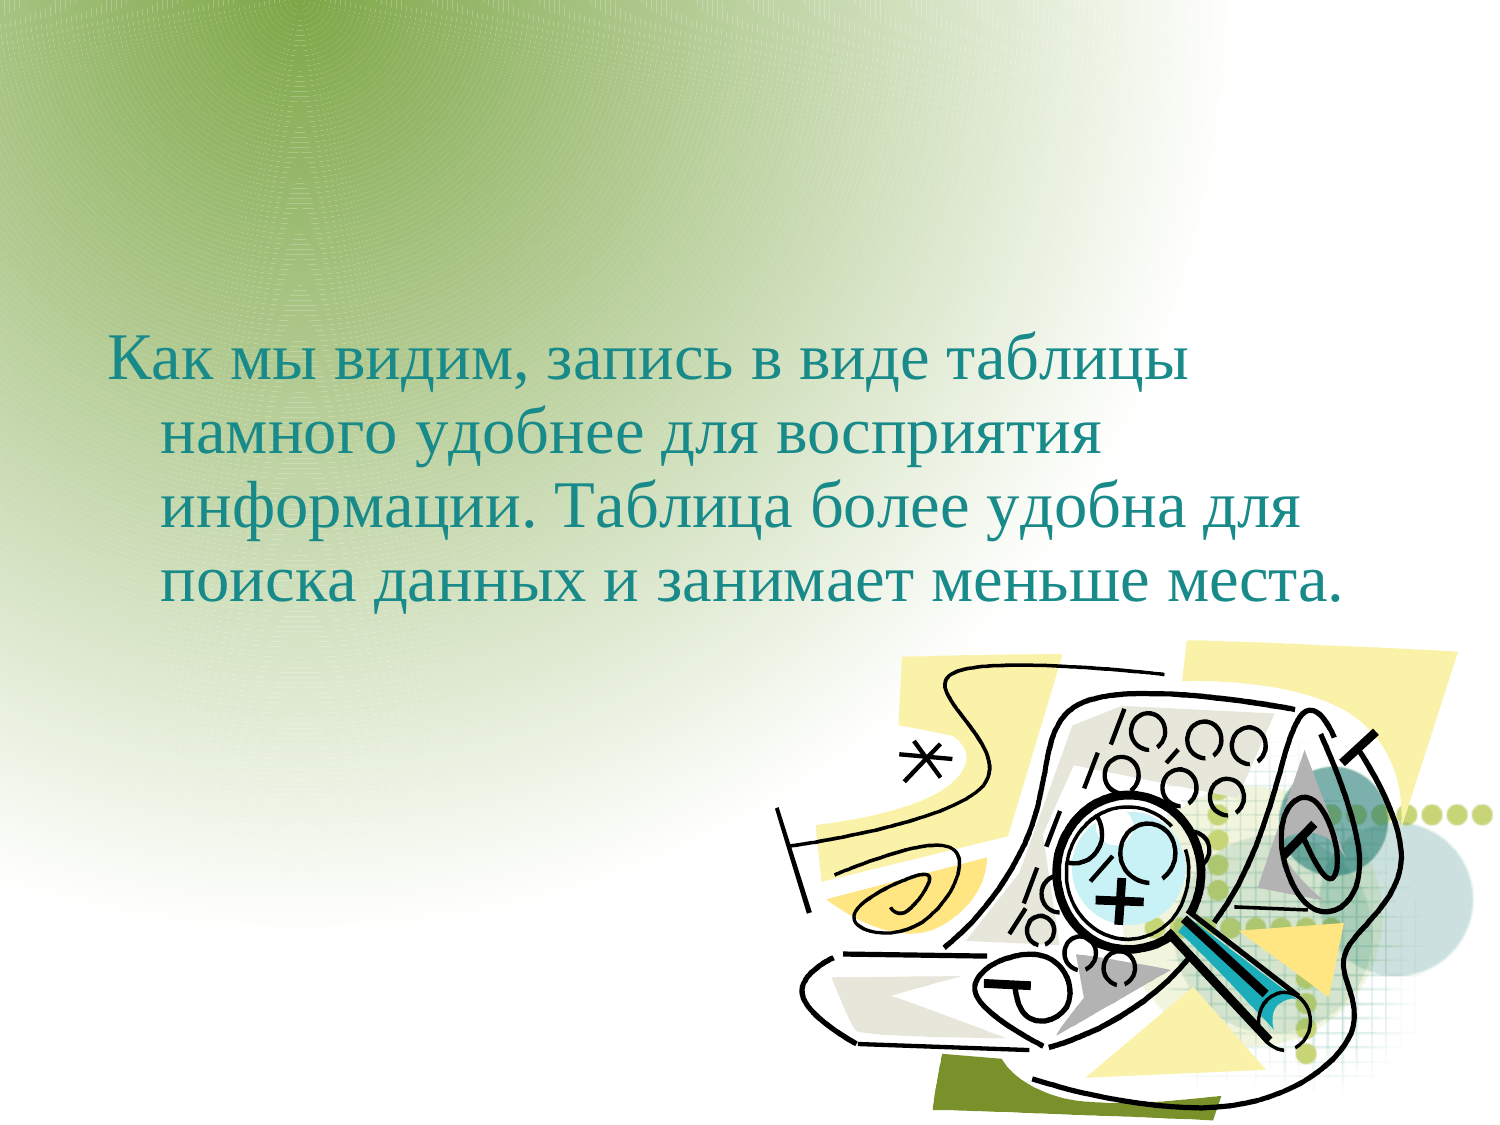

#
Как мы видим, запись в виде таблицы намного удобнее для восприятия информации. Таблица более удобна для поиска данных и занимает меньше места.